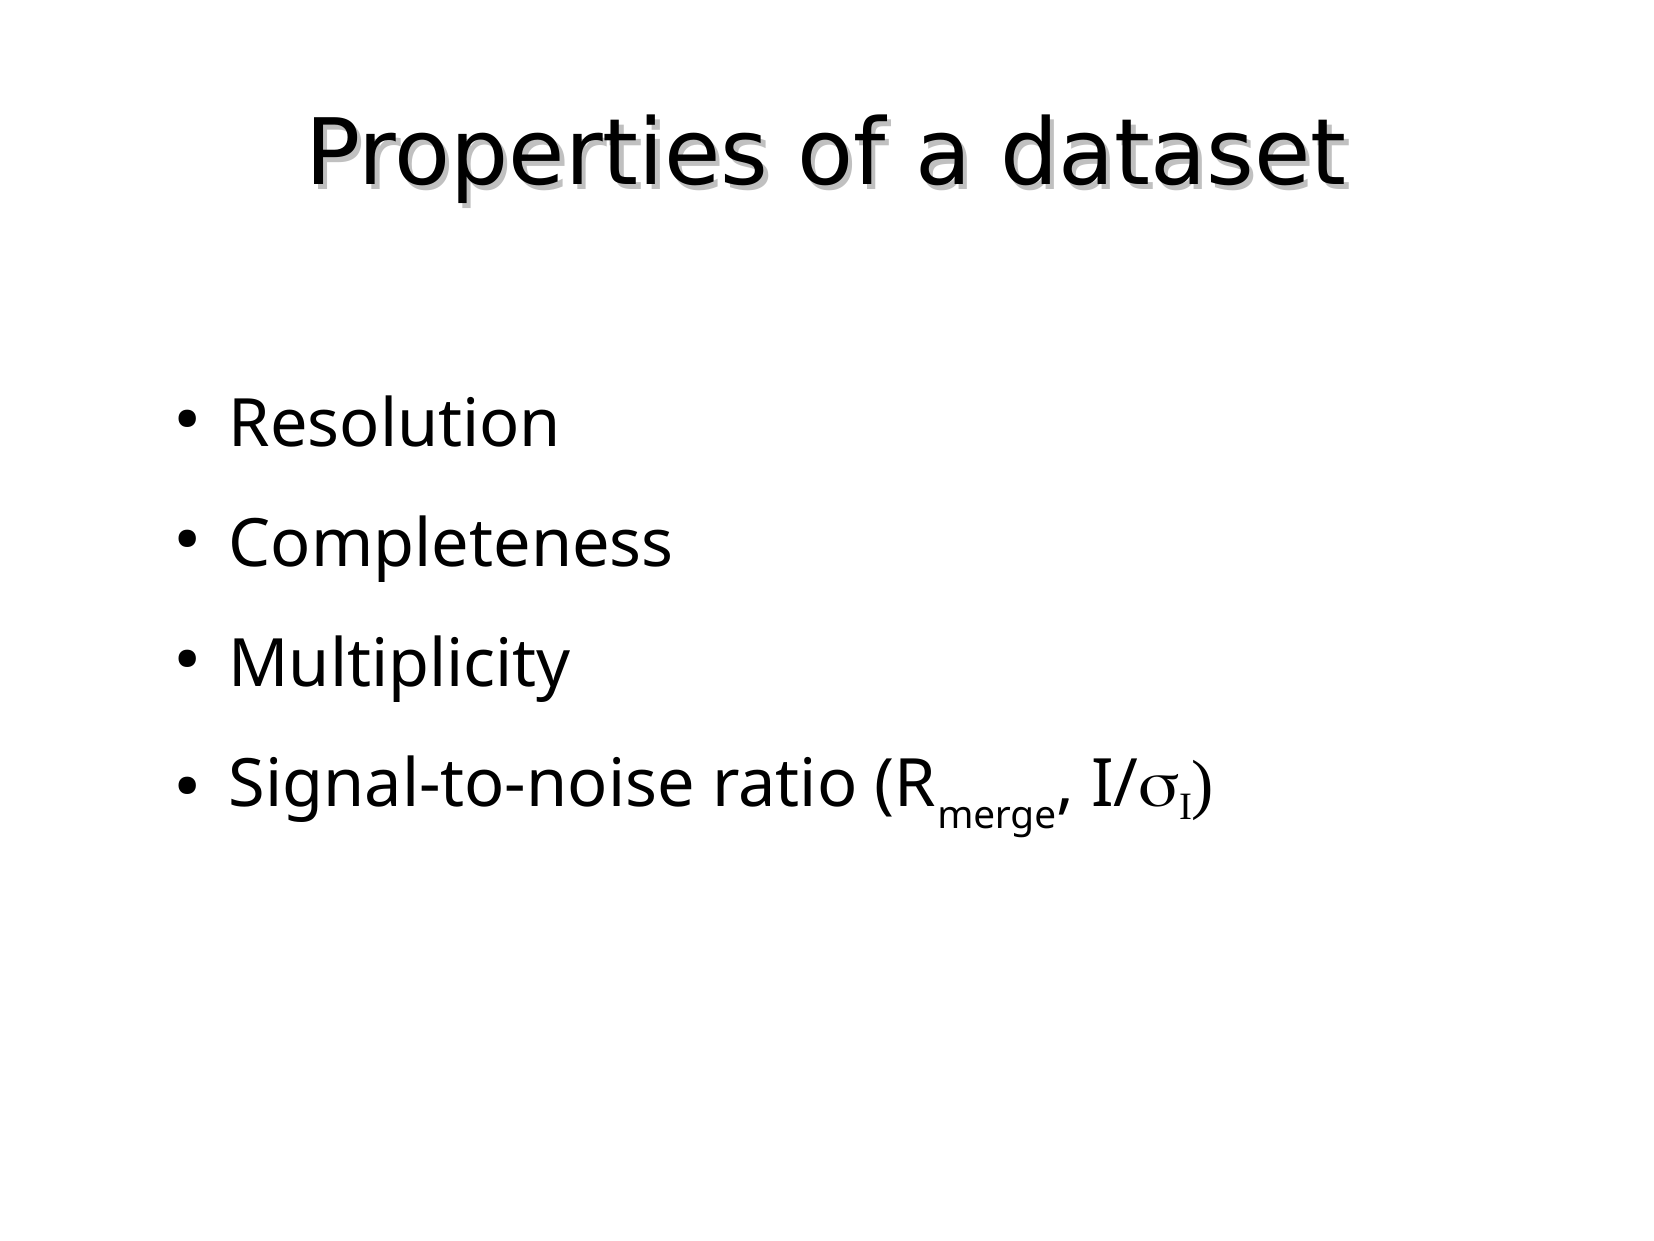

# Properties of a dataset
Resolution
Completeness
Multiplicity
Signal-to-noise ratio (Rmerge, I/I)